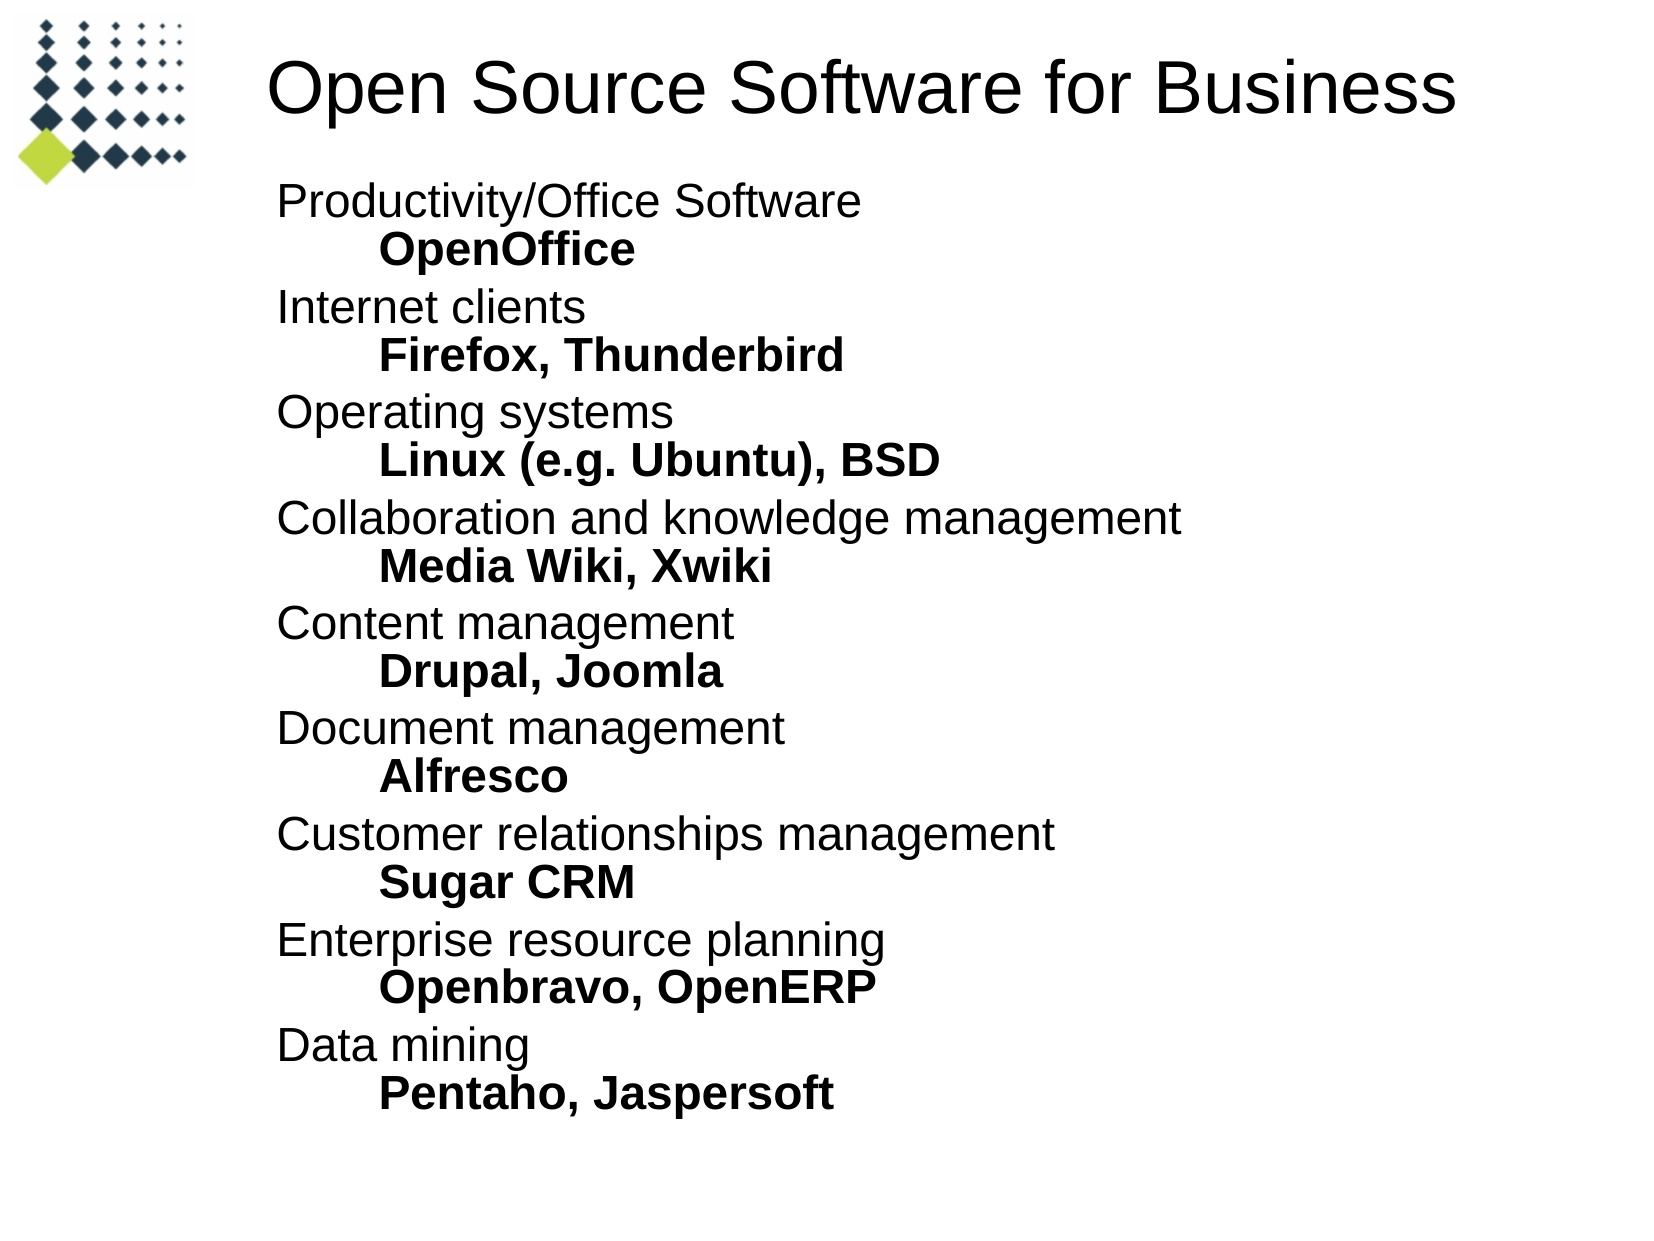

# Open Source Software for Business
Productivity/Office Software
OpenOffice
Internet clients
Firefox, Thunderbird
Operating systems
Linux (e.g. Ubuntu), BSD
Collaboration and knowledge management
Media Wiki, Xwiki
Content management
Drupal, Joomla
Document management
Alfresco
Customer relationships management
Sugar CRM
Enterprise resource planning
Openbravo, OpenERP
Data mining
Pentaho, Jaspersoft